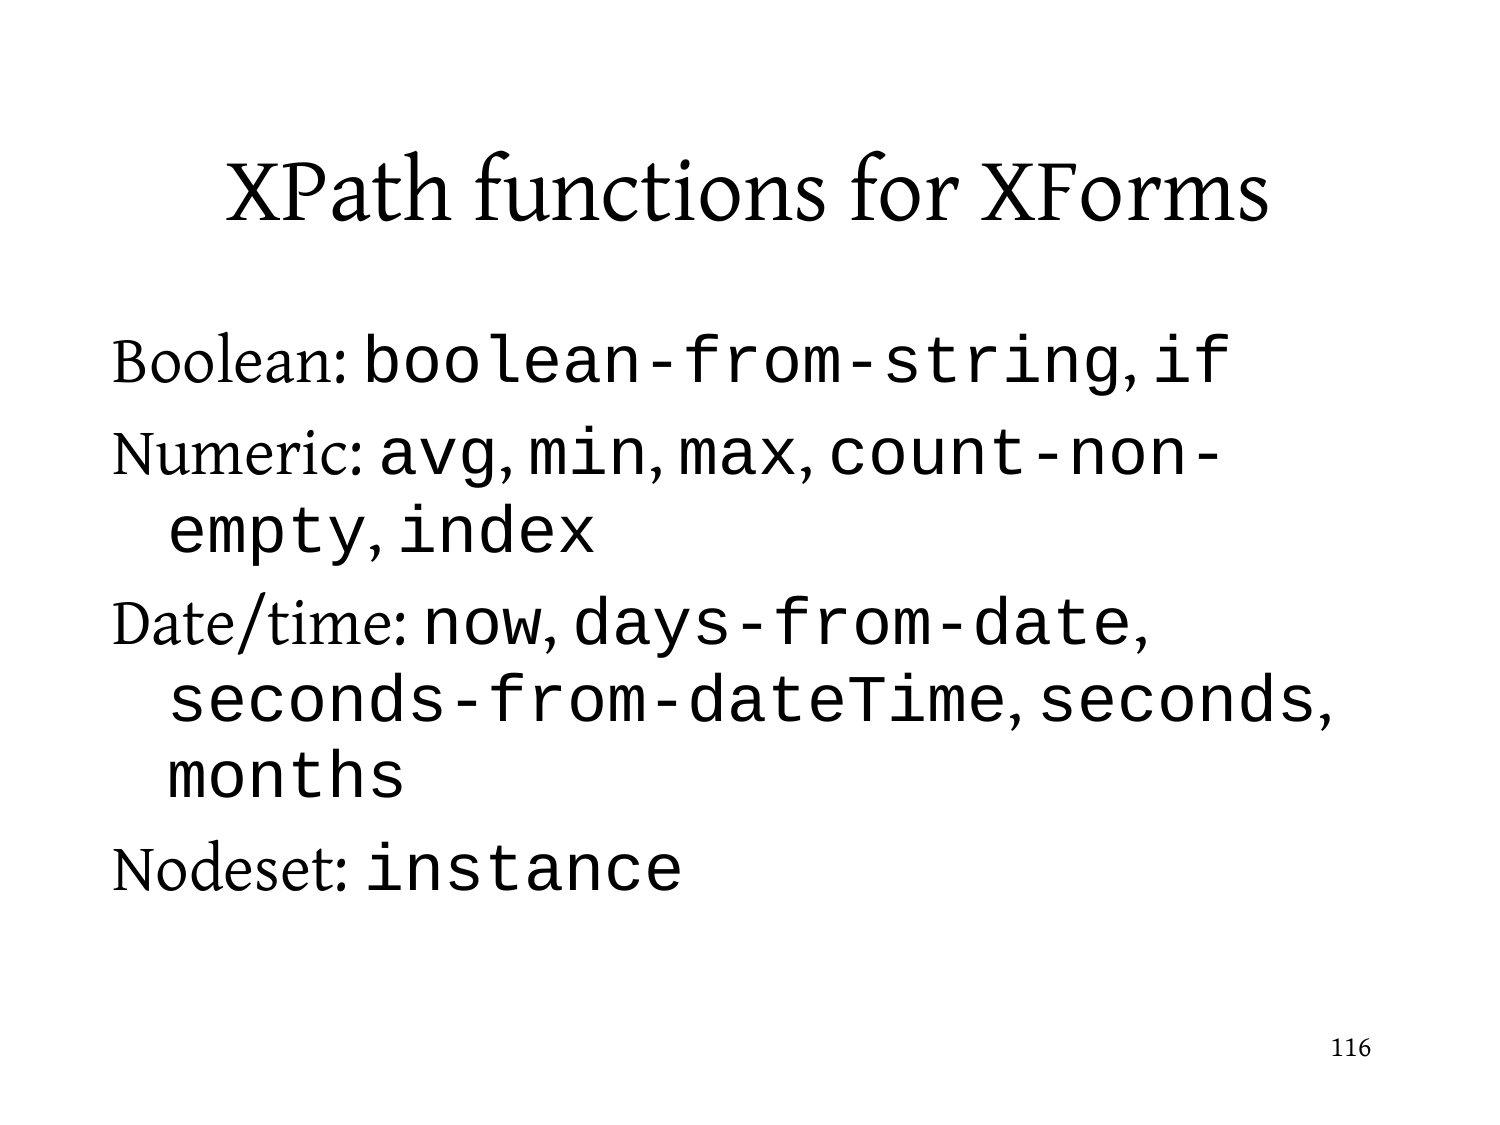

# XPath functions for XForms
Boolean: boolean-from-string, if
Numeric: avg, min, max, count-non-empty, index
Date/time: now, days-from-date, seconds-from-dateTime, seconds, months
Nodeset: instance